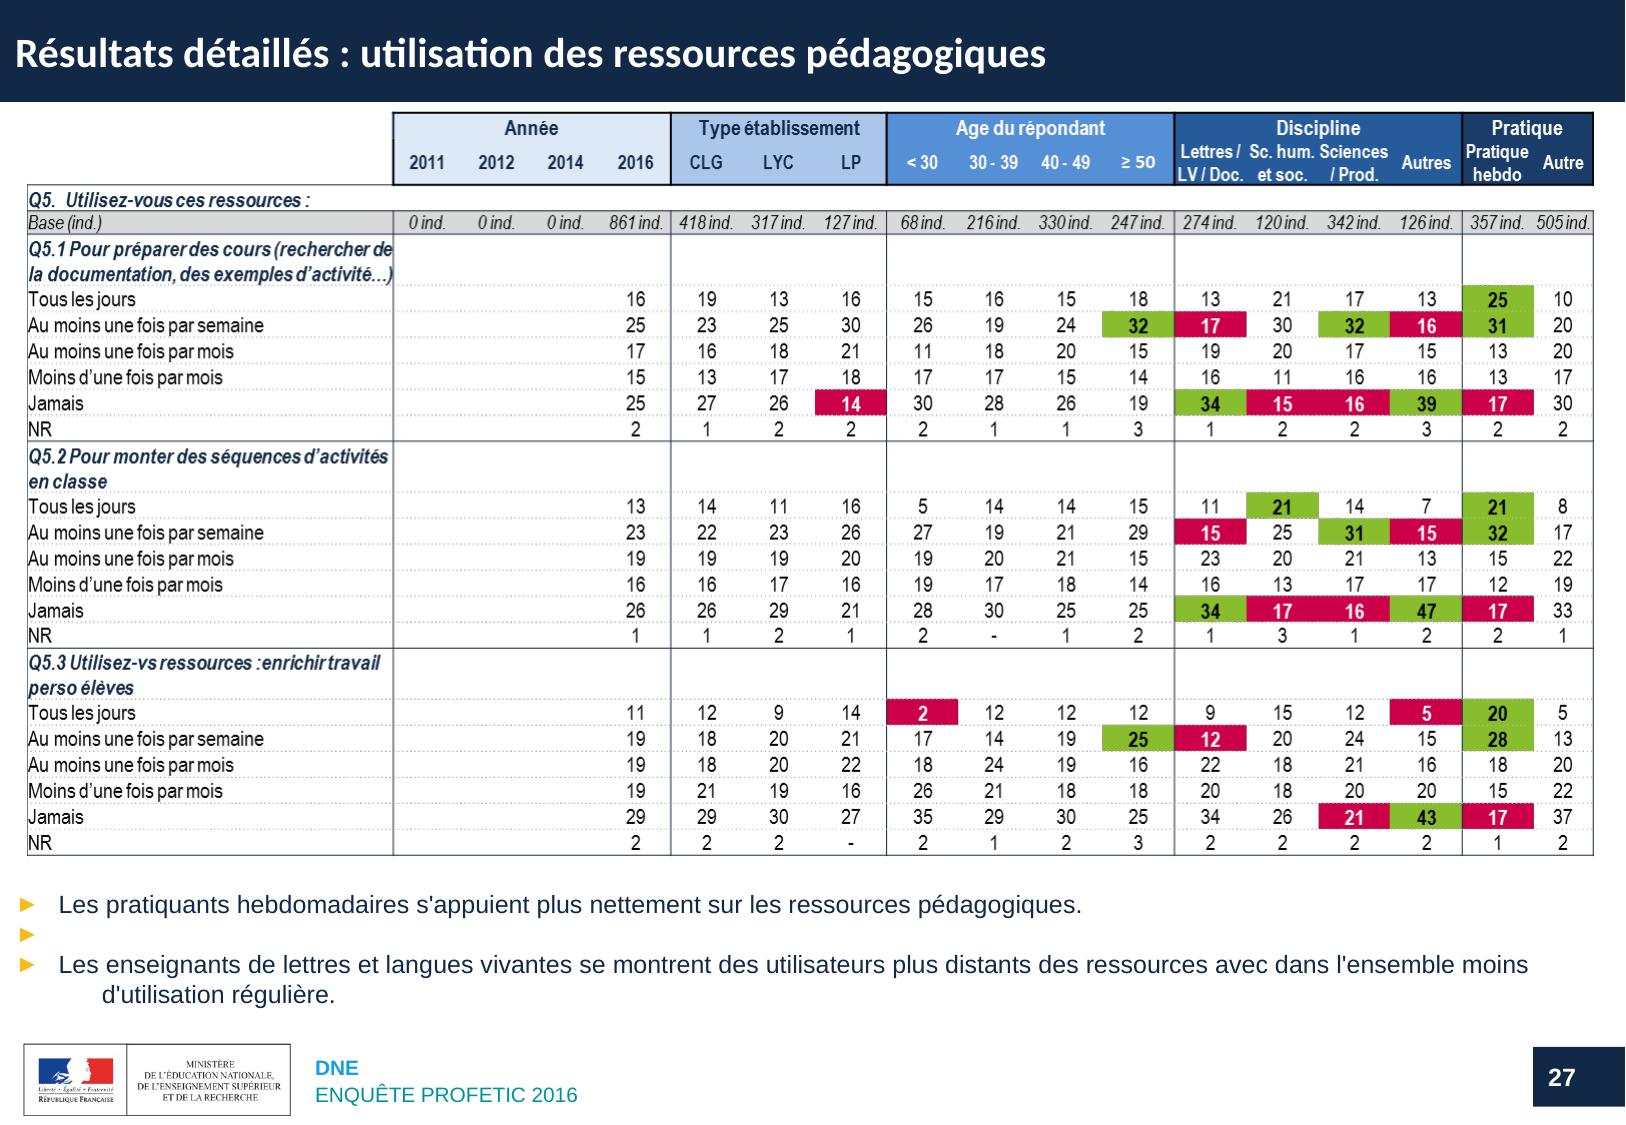

# Résultats détaillés : utilisation des ressources pédagogiques
Les pratiquants hebdomadaires s'appuient plus nettement sur les ressources pédagogiques.
Les enseignants de lettres et langues vivantes se montrent des utilisateurs plus distants des ressources avec dans l'ensemble moins d'utilisation régulière.
26